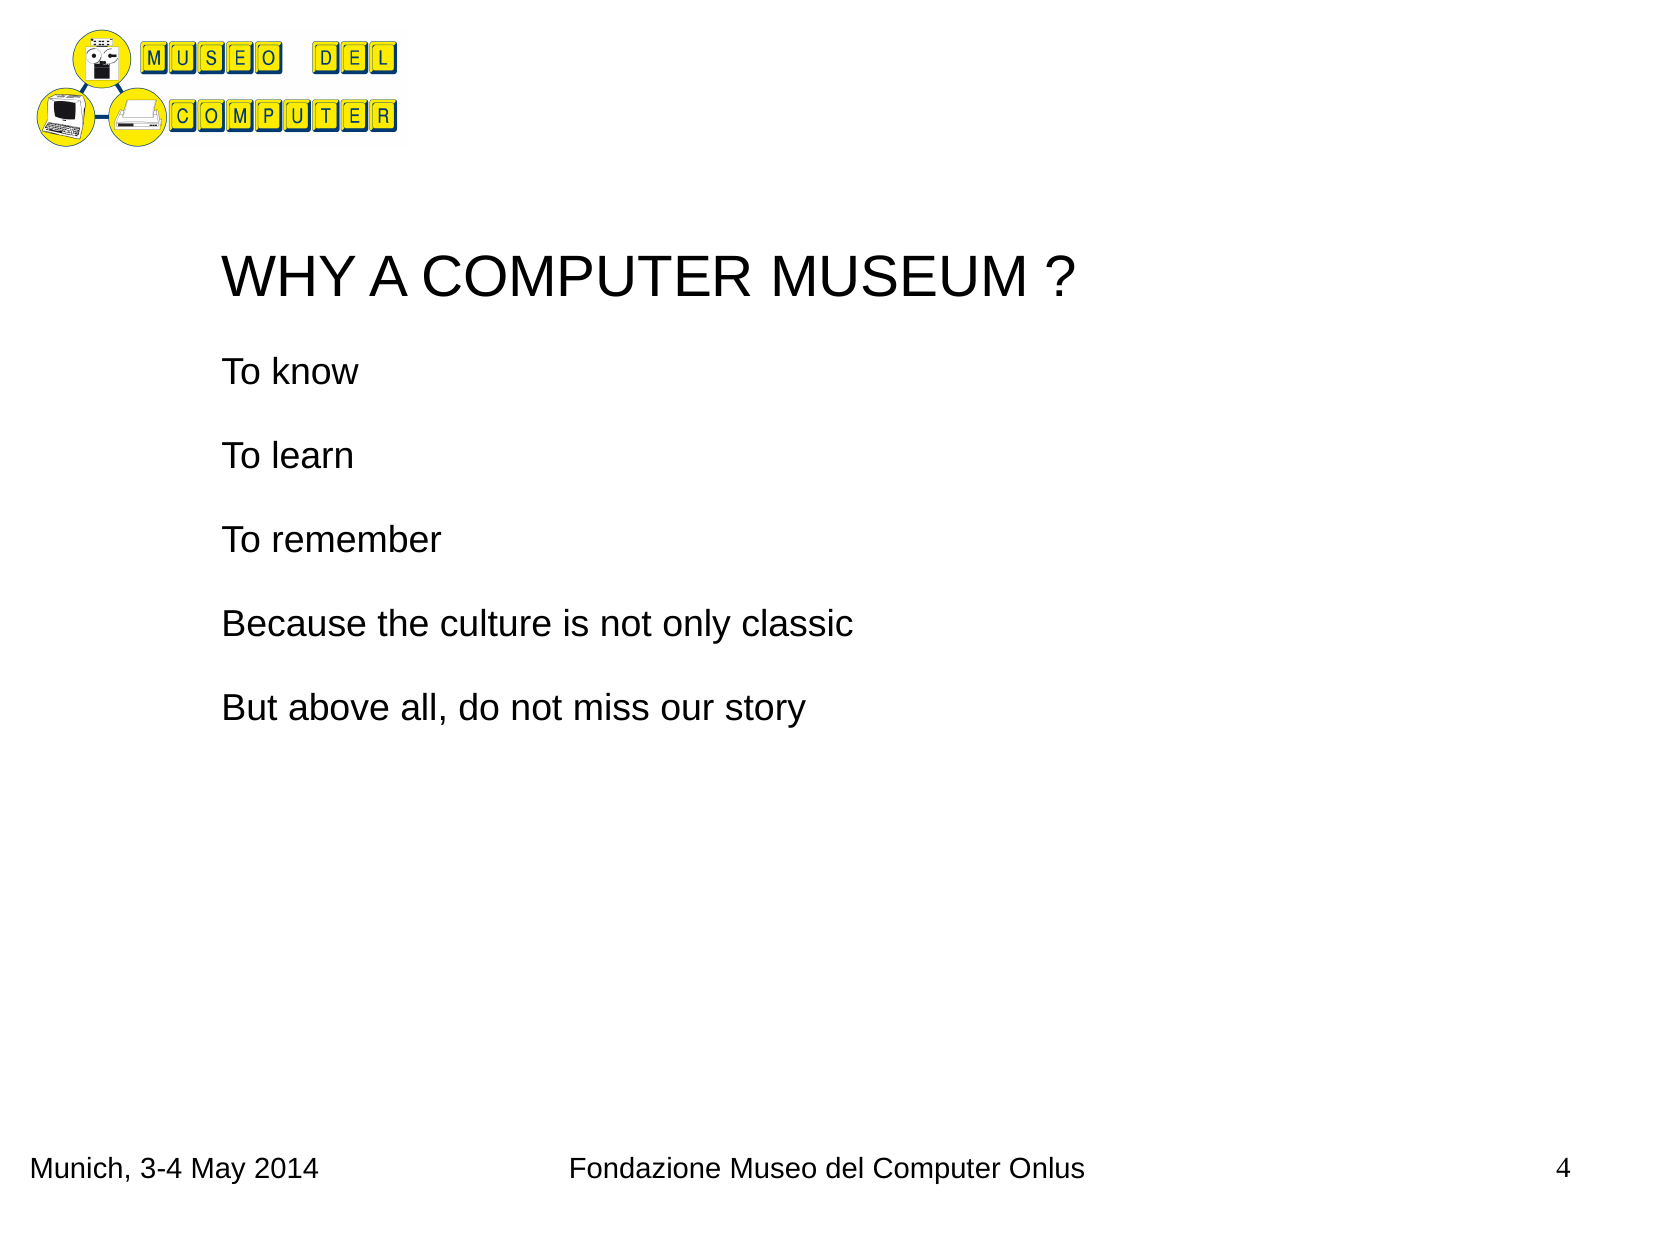

WHY A COMPUTER MUSEUM ?
To know
To learn
To remember
Because the culture is not only classic
But above all, do not miss our story
4